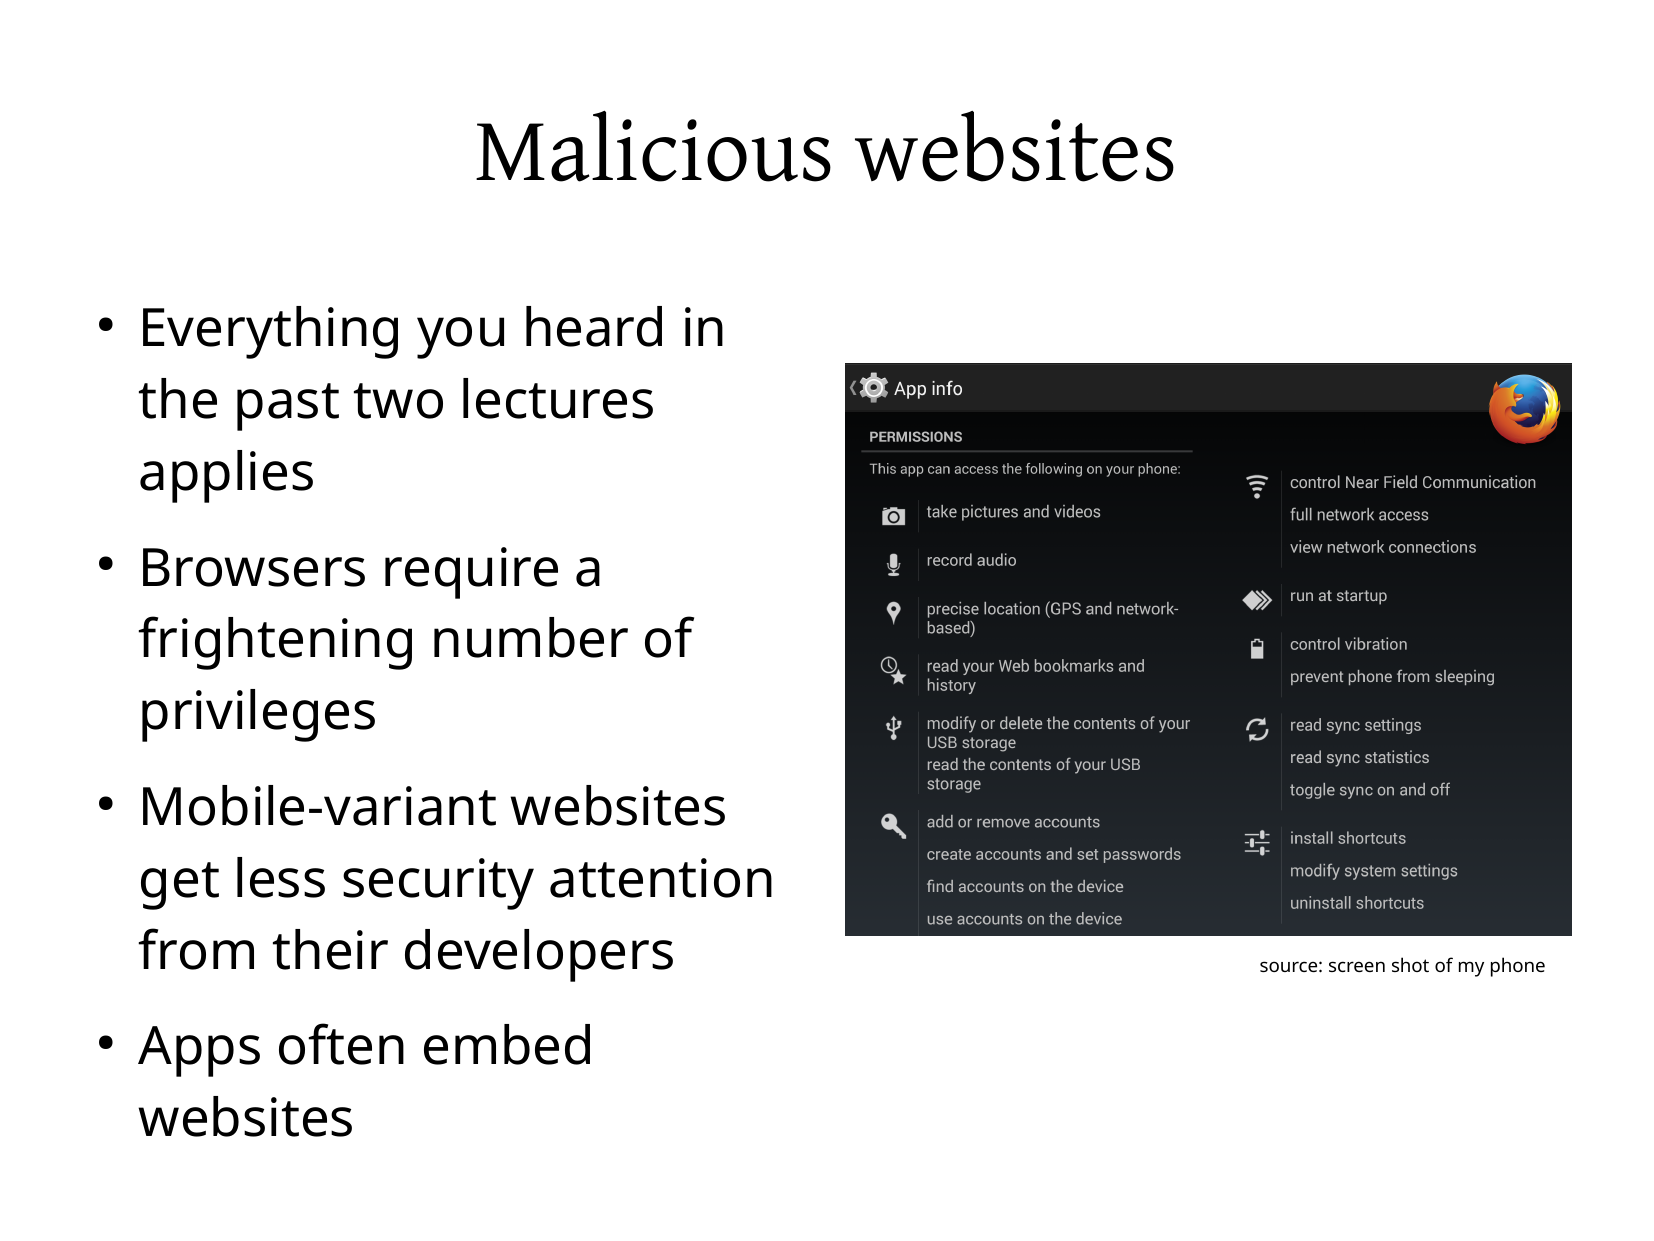

# Malicious websites
Everything you heard in the past two lectures applies
Browsers require a frightening number of privileges
Mobile-variant websites get less security attention from their developers
Apps often embed websites
source: screen shot of my phone